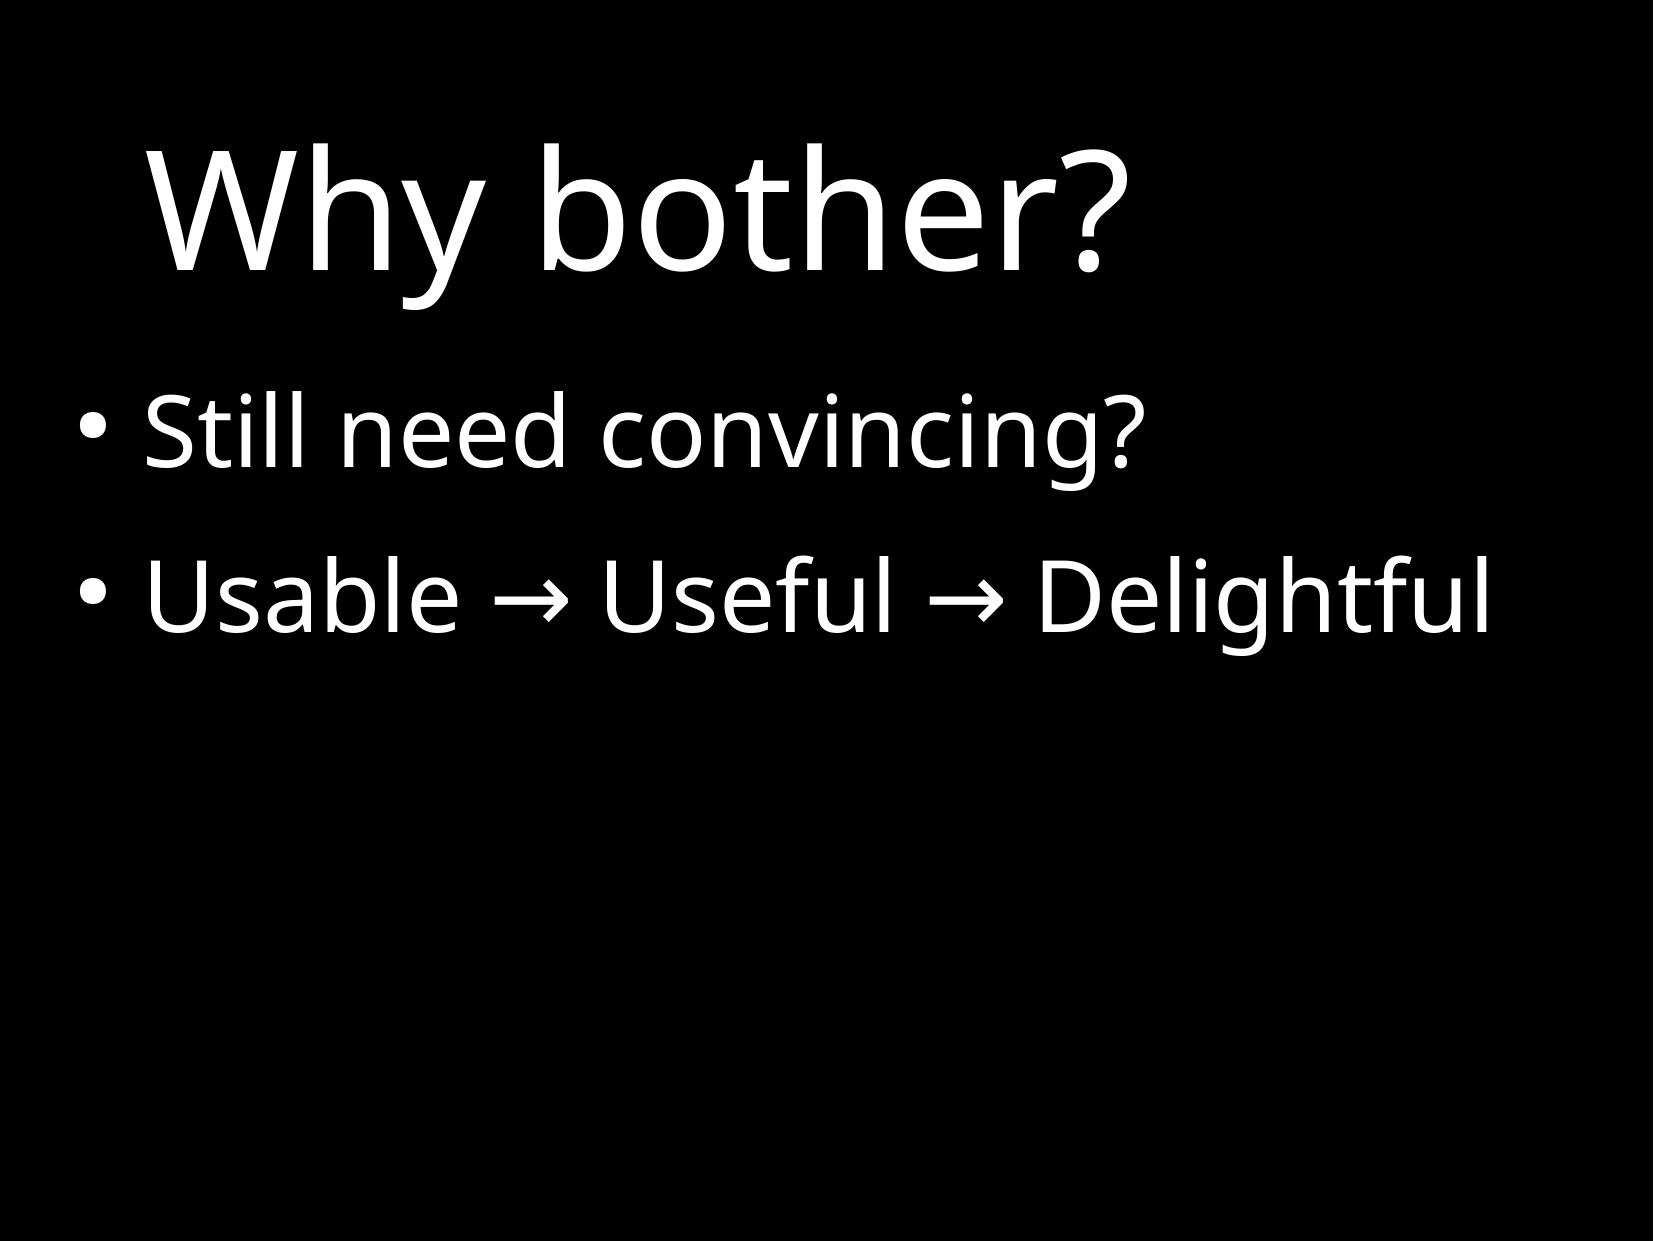

# Why bother?
Still need convincing?
Usable → Useful → Delightful